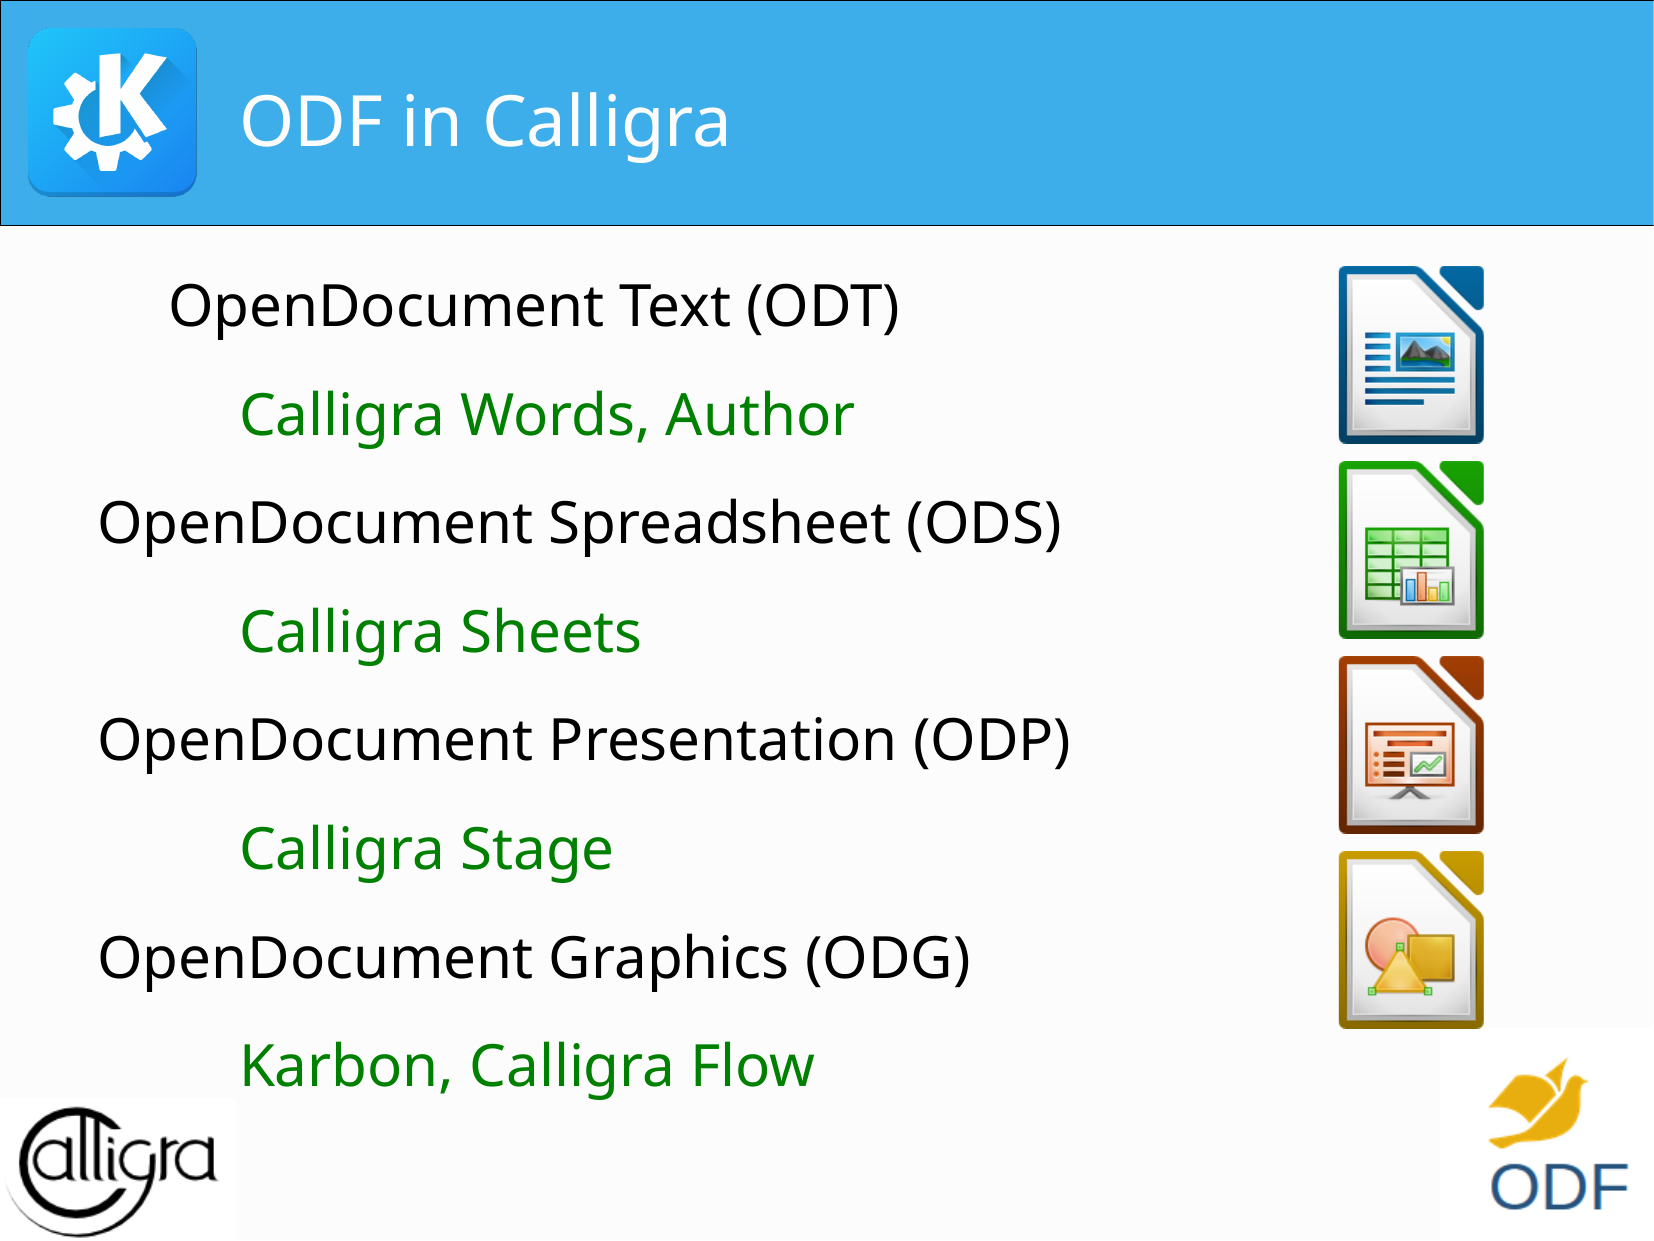

ODF in Calligra
OpenDocument Text (ODT)
Calligra Words, Author
OpenDocument Spreadsheet (ODS)
Calligra Sheets
OpenDocument Presentation (ODP)
Calligra Stage
OpenDocument Graphics (ODG)
Karbon, Calligra Flow